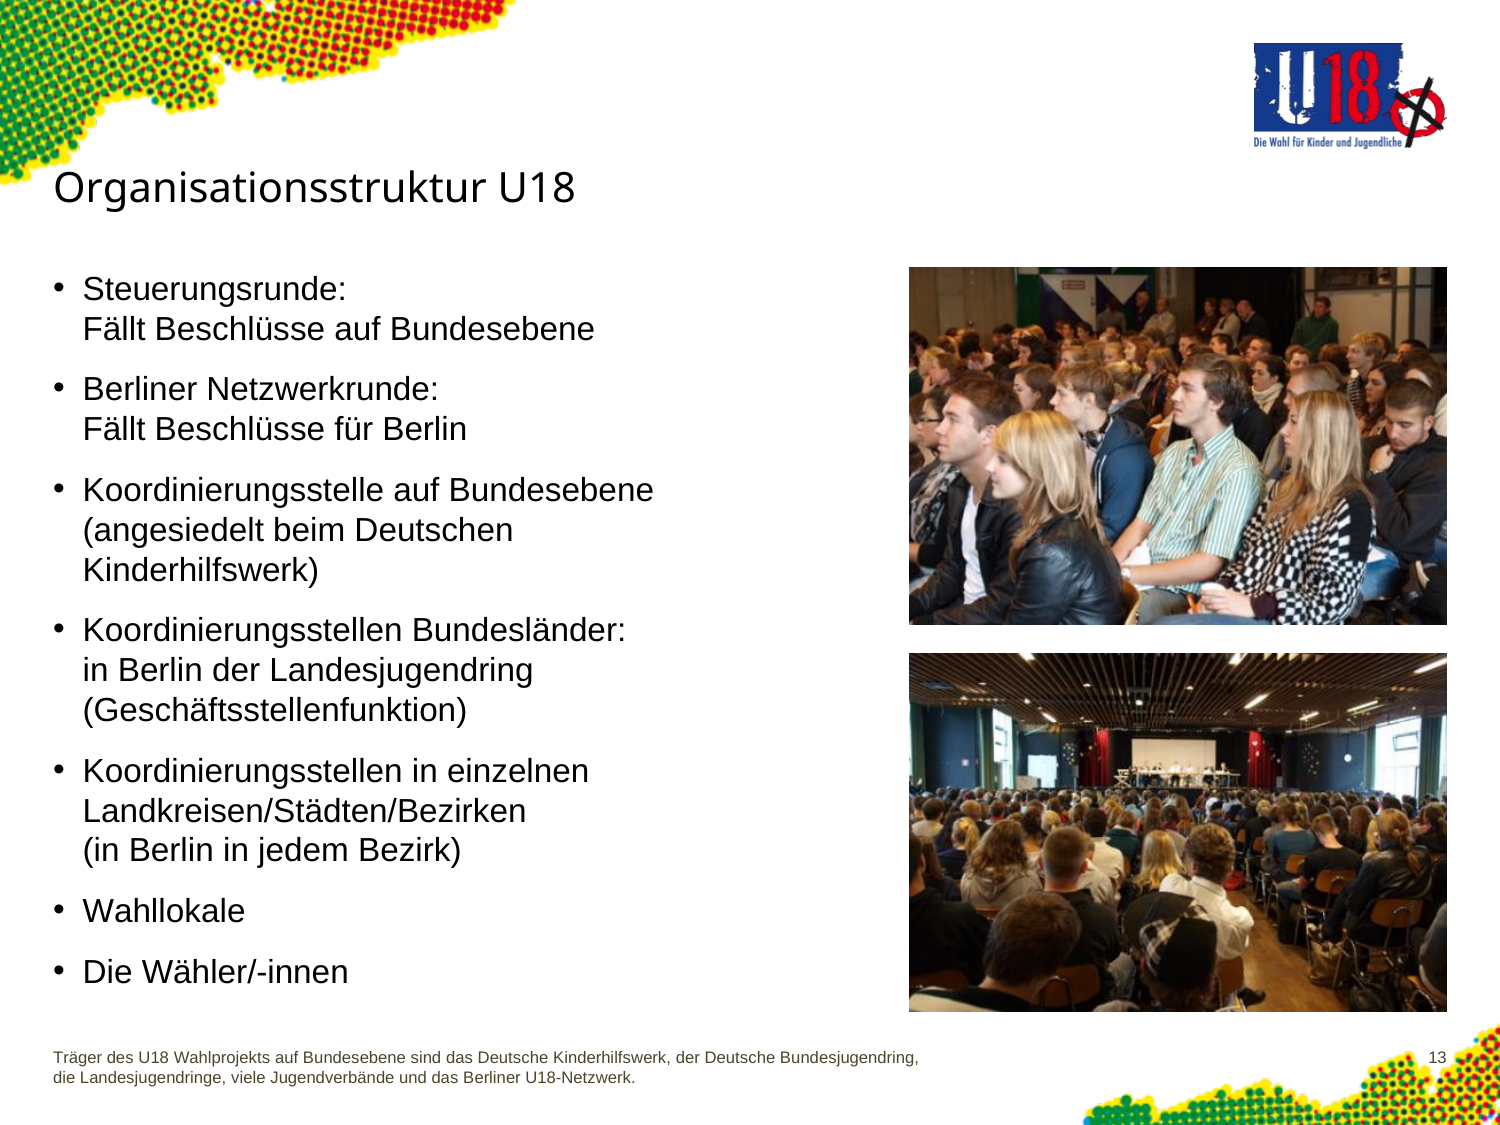

# Organisationsstruktur U18
Steuerungsrunde:
Fällt Beschlüsse auf Bundesebene
Berliner Netzwerkrunde:
Fällt Beschlüsse für Berlin
Koordinierungsstelle auf Bundesebene
(angesiedelt beim Deutschen Kinderhilfswerk)
Koordinierungsstellen Bundesländer:
in Berlin der Landesjugendring
(Geschäftsstellenfunktion)
Koordinierungsstellen in einzelnen
Landkreisen/Städten/Bezirken
(in Berlin in jedem Bezirk)
Wahllokale
Die Wähler/-innen
Träger des U18 Wahlprojekts auf Bundesebene sind das Deutsche Kinderhilfswerk, der Deutsche Bundesjugendring,
die Landesjugendringe, viele Jugendverbände und das Berliner U18-Netzwerk.